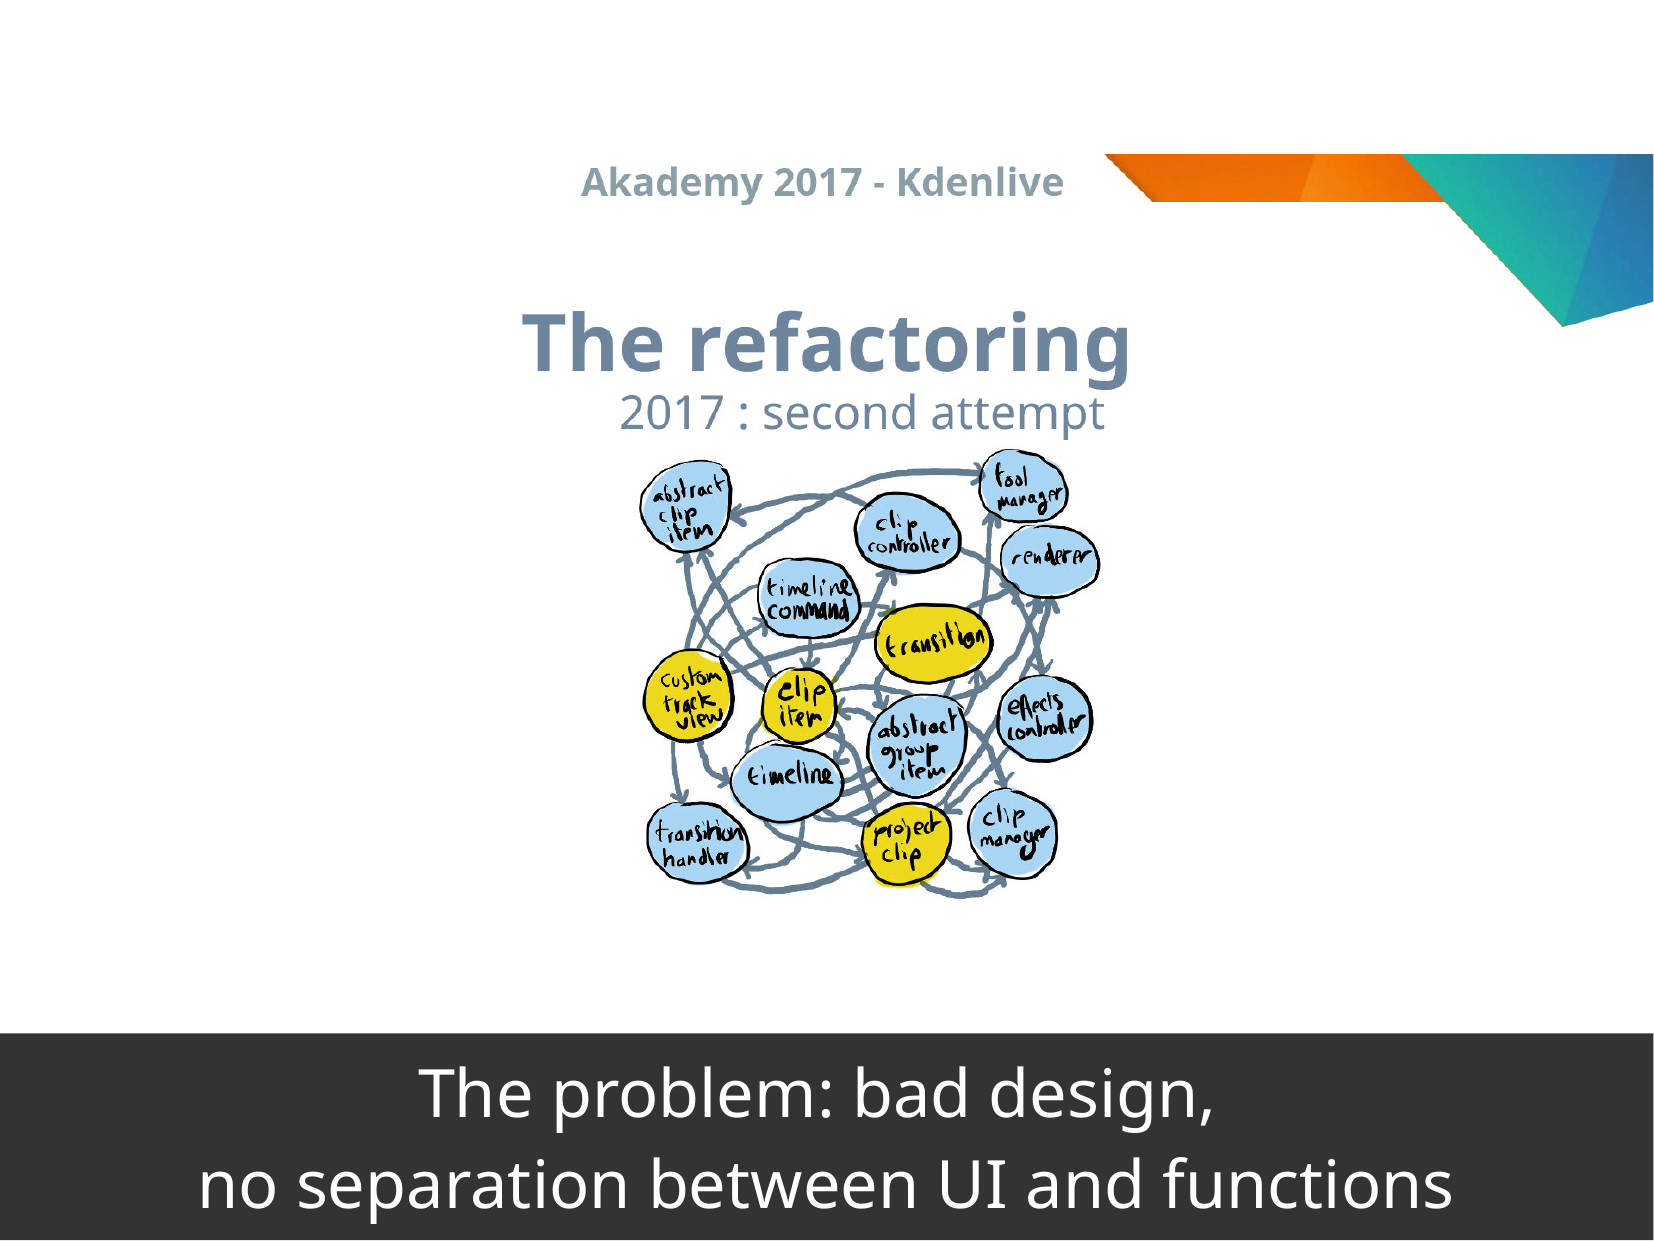

# The problem: bad design, no separation between UI and functions